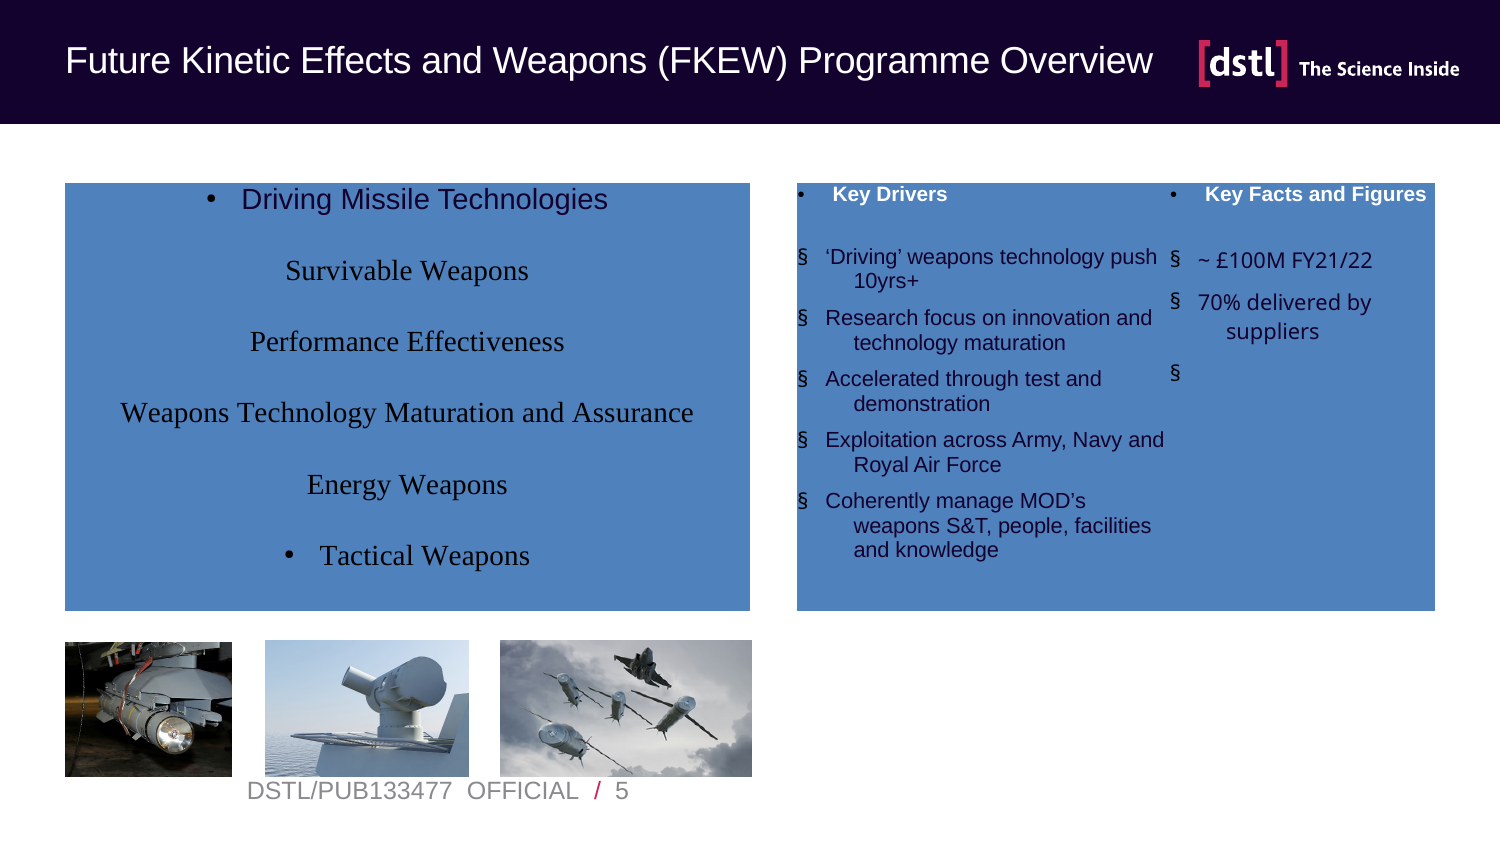

# Future Kinetic Effects and Weapons (FKEW) Programme Overview
| Driving Missile Technologies |
| --- |
| Survivable Weapons |
| Performance Effectiveness |
| Weapons Technology Maturation and Assurance |
| Energy Weapons |
| Tactical Weapons |
| Key Drivers | Key Facts and Figures |
| --- | --- |
| ‘Driving’ weapons technology push 10yrs+ Research focus on innovation and technology maturation Accelerated through test and demonstration Exploitation across Army, Navy and Royal Air Force Coherently manage MOD’s weapons S&T, people, facilities and knowledge | ~ £100M FY21/22 70% delivered by suppliers |
DSTL/PUB133477 OFFICIAL /